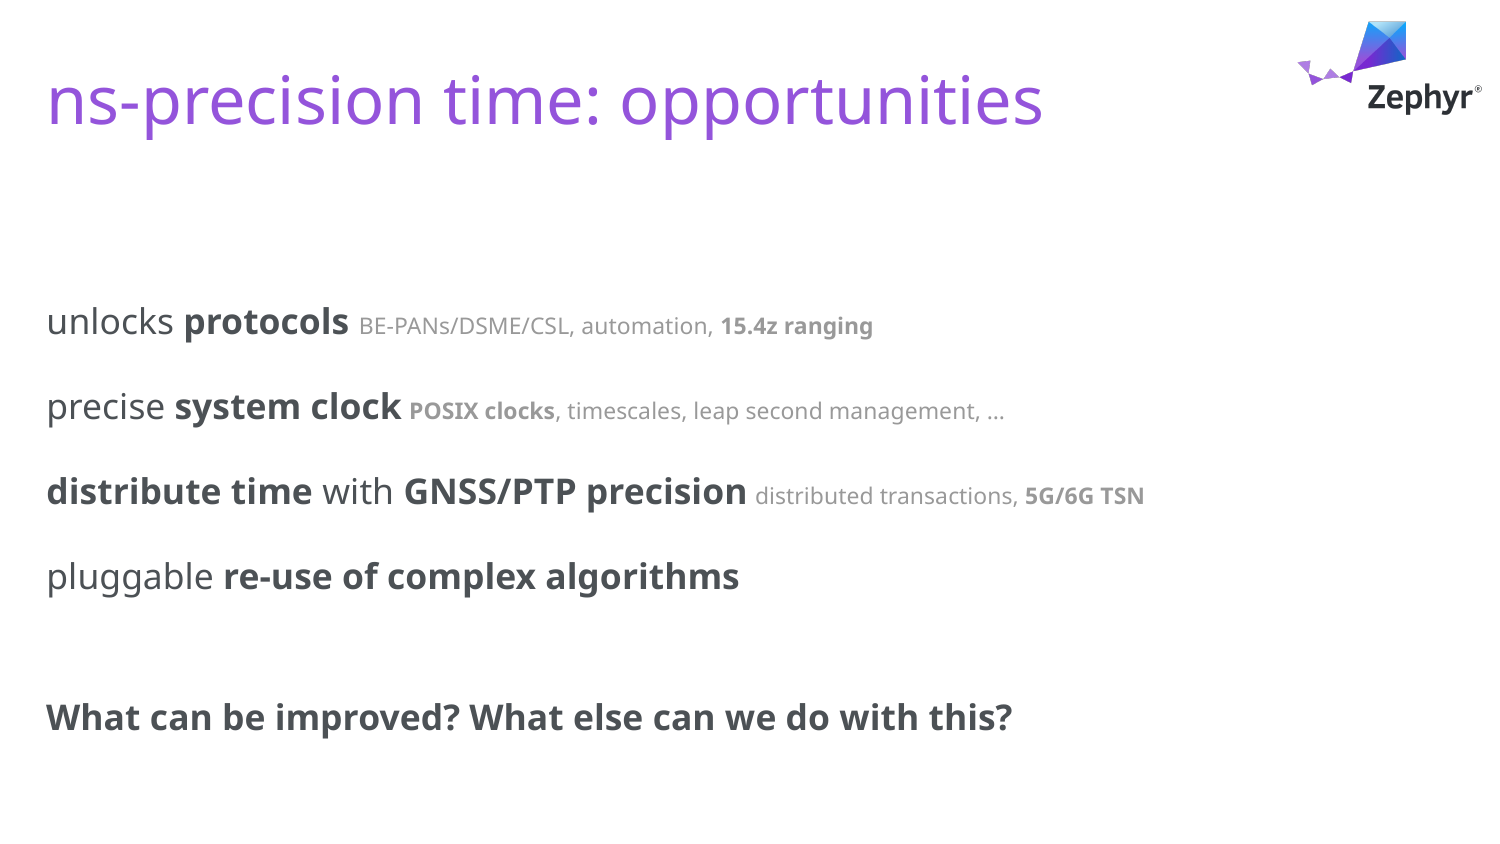

# ns-precision time: opportunities
unlocks protocols BE-PANs/DSME/CSL, automation, 15.4z ranging
precise system clock POSIX clocks, timescales, leap second management, …
distribute time with GNSS/PTP precision distributed transactions, 5G/6G TSN
pluggable re-use of complex algorithms
What can be improved? What else can we do with this?